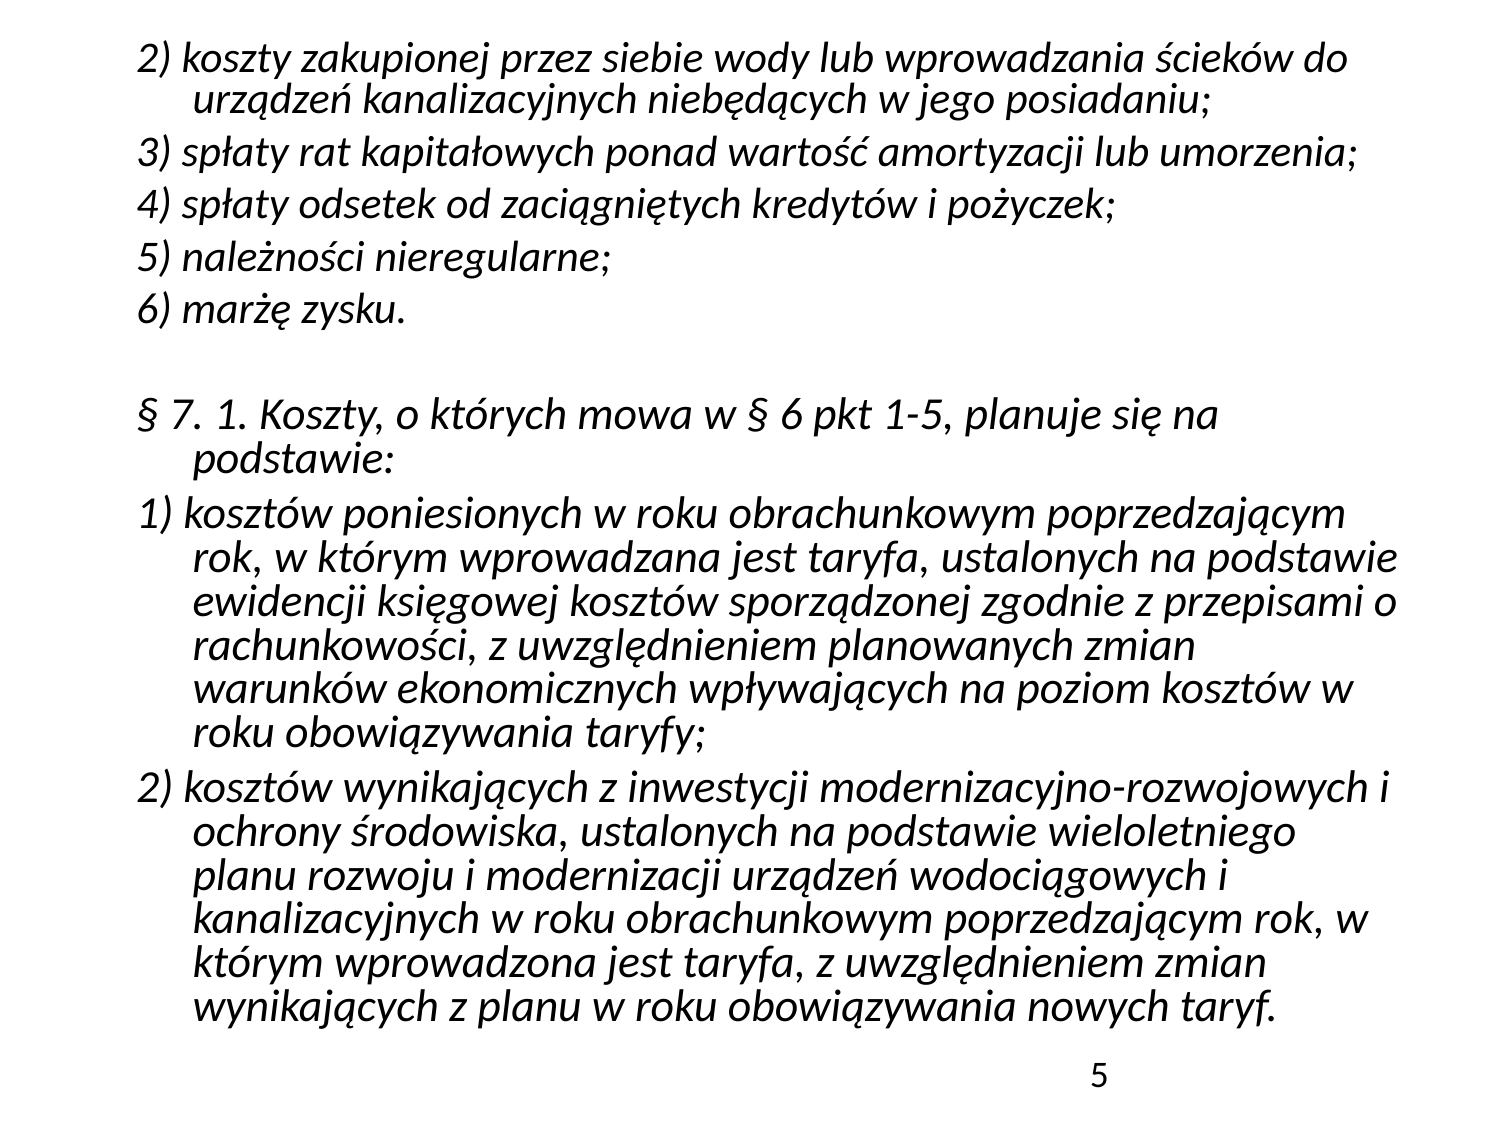

#
2) koszty zakupionej przez siebie wody lub wprowadzania ścieków do urządzeń kanalizacyjnych niebędących w jego posiadaniu;
3) spłaty rat kapitałowych ponad wartość amortyzacji lub umorzenia;
4) spłaty odsetek od zaciągniętych kredytów i pożyczek;
5) należności nieregularne;
6) marżę zysku.
§ 7. 1. Koszty, o których mowa w § 6 pkt 1-5, planuje się na podstawie:
1) kosztów poniesionych w roku obrachunkowym poprzedzającym rok, w którym wprowadzana jest taryfa, ustalonych na podstawie ewidencji księgowej kosztów sporządzonej zgodnie z przepisami o rachunkowości, z uwzględnieniem planowanych zmian warunków ekonomicznych wpływających na poziom kosztów w roku obowiązywania taryfy;
2) kosztów wynikających z inwestycji modernizacyjno-rozwojowych i ochrony środowiska, ustalonych na podstawie wieloletniego planu rozwoju i modernizacji urządzeń wodociągowych i kanalizacyjnych w roku obrachunkowym poprzedzającym rok, w którym wprowadzona jest taryfa, z uwzględnieniem zmian wynikających z planu w roku obowiązywania nowych taryf.